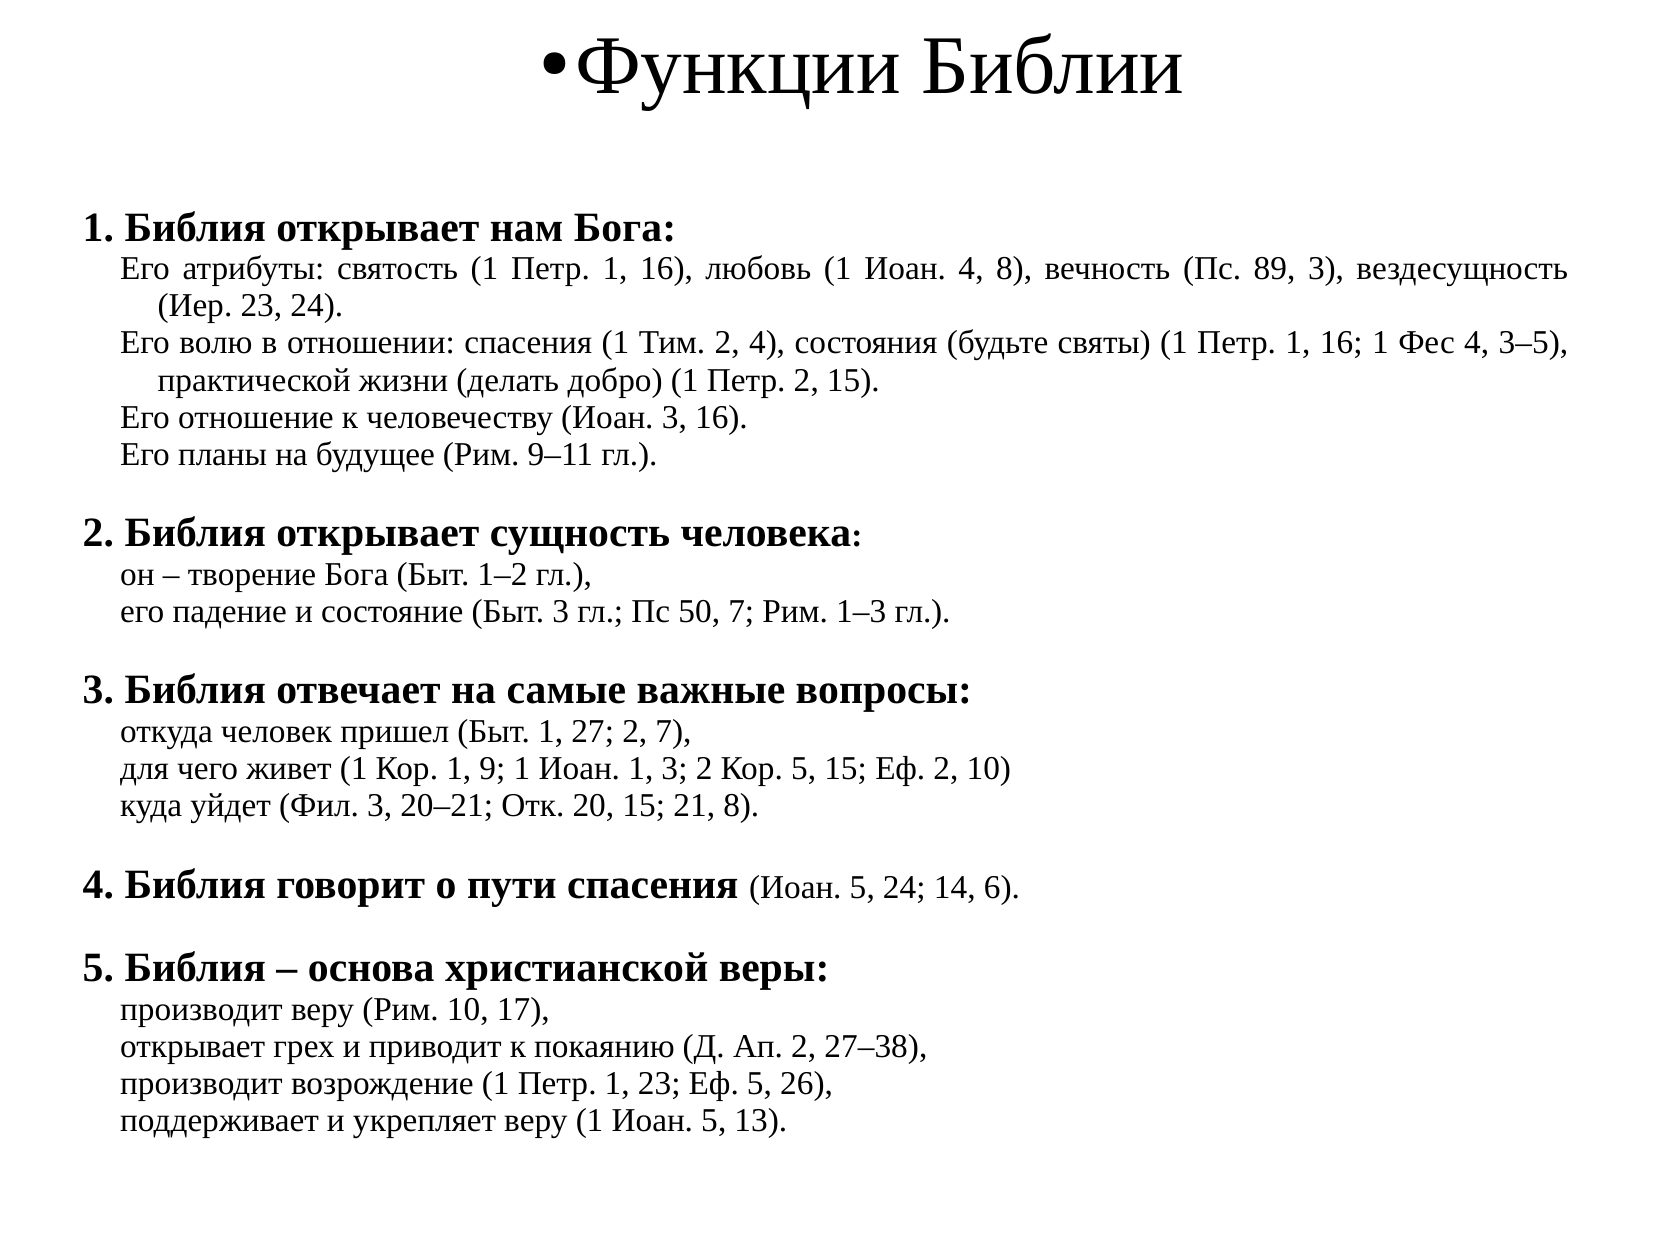

# Функции Библии
1. Библия открывает нам Бога:
Его атрибуты: святость (1 Петр. 1, 16), любовь (1 Иоан. 4, 8), вечность (Пс. 89, 3), вездесущность (Иер. 23, 24).
Его волю в отношении: спасения (1 Тим. 2, 4), состояния (будьте святы) (1 Петр. 1, 16; 1 Фес 4, 3–5), практической жизни (делать добро) (1 Петр. 2, 15).
Его отношение к человечеству (Иоан. 3, 16).
Его планы на будущее (Рим. 9–11 гл.).
2. Библия открывает сущность человека:
он – творение Бога (Быт. 1–2 гл.),
его падение и состояние (Быт. 3 гл.; Пс 50, 7; Рим. 1–3 гл.).
3. Библия отвечает на самые важные вопросы:
откуда человек пришел (Быт. 1, 27; 2, 7),
для чего живет (1 Кор. 1, 9; 1 Иоан. 1, 3; 2 Кор. 5, 15; Еф. 2, 10)
куда уйдет (Фил. 3, 20–21; Отк. 20, 15; 21, 8).
4. Библия говорит о пути спасения (Иоан. 5, 24; 14, 6).
5. Библия – основа христианской веры:
производит веру (Рим. 10, 17),
открывает грех и приводит к покаянию (Д. Ап. 2, 27–38),
производит возрождение (1 Петр. 1, 23; Еф. 5, 26),
поддерживает и укрепляет веру (1 Иоан. 5, 13).